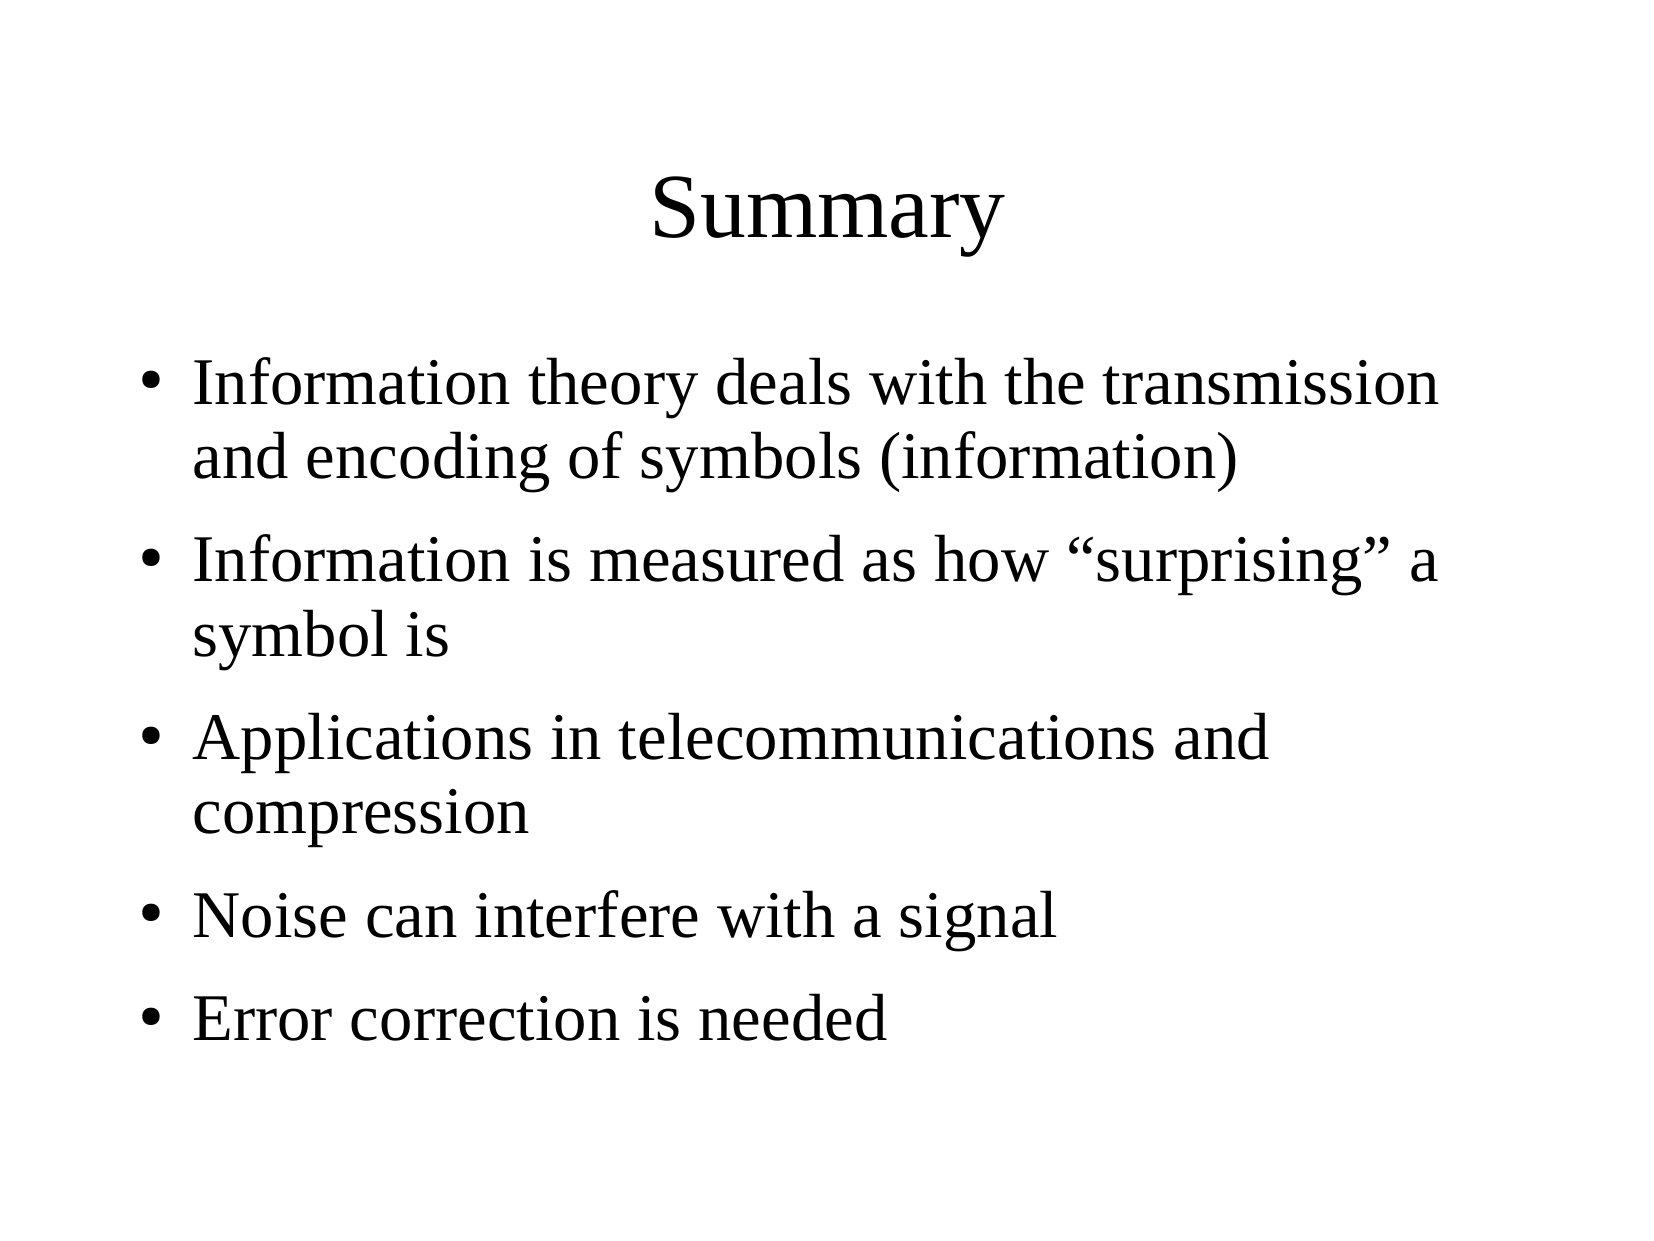

# Summary
Information theory deals with the transmission and encoding of symbols (information)
Information is measured as how “surprising” a symbol is
Applications in telecommunications and compression
Noise can interfere with a signal
Error correction is needed